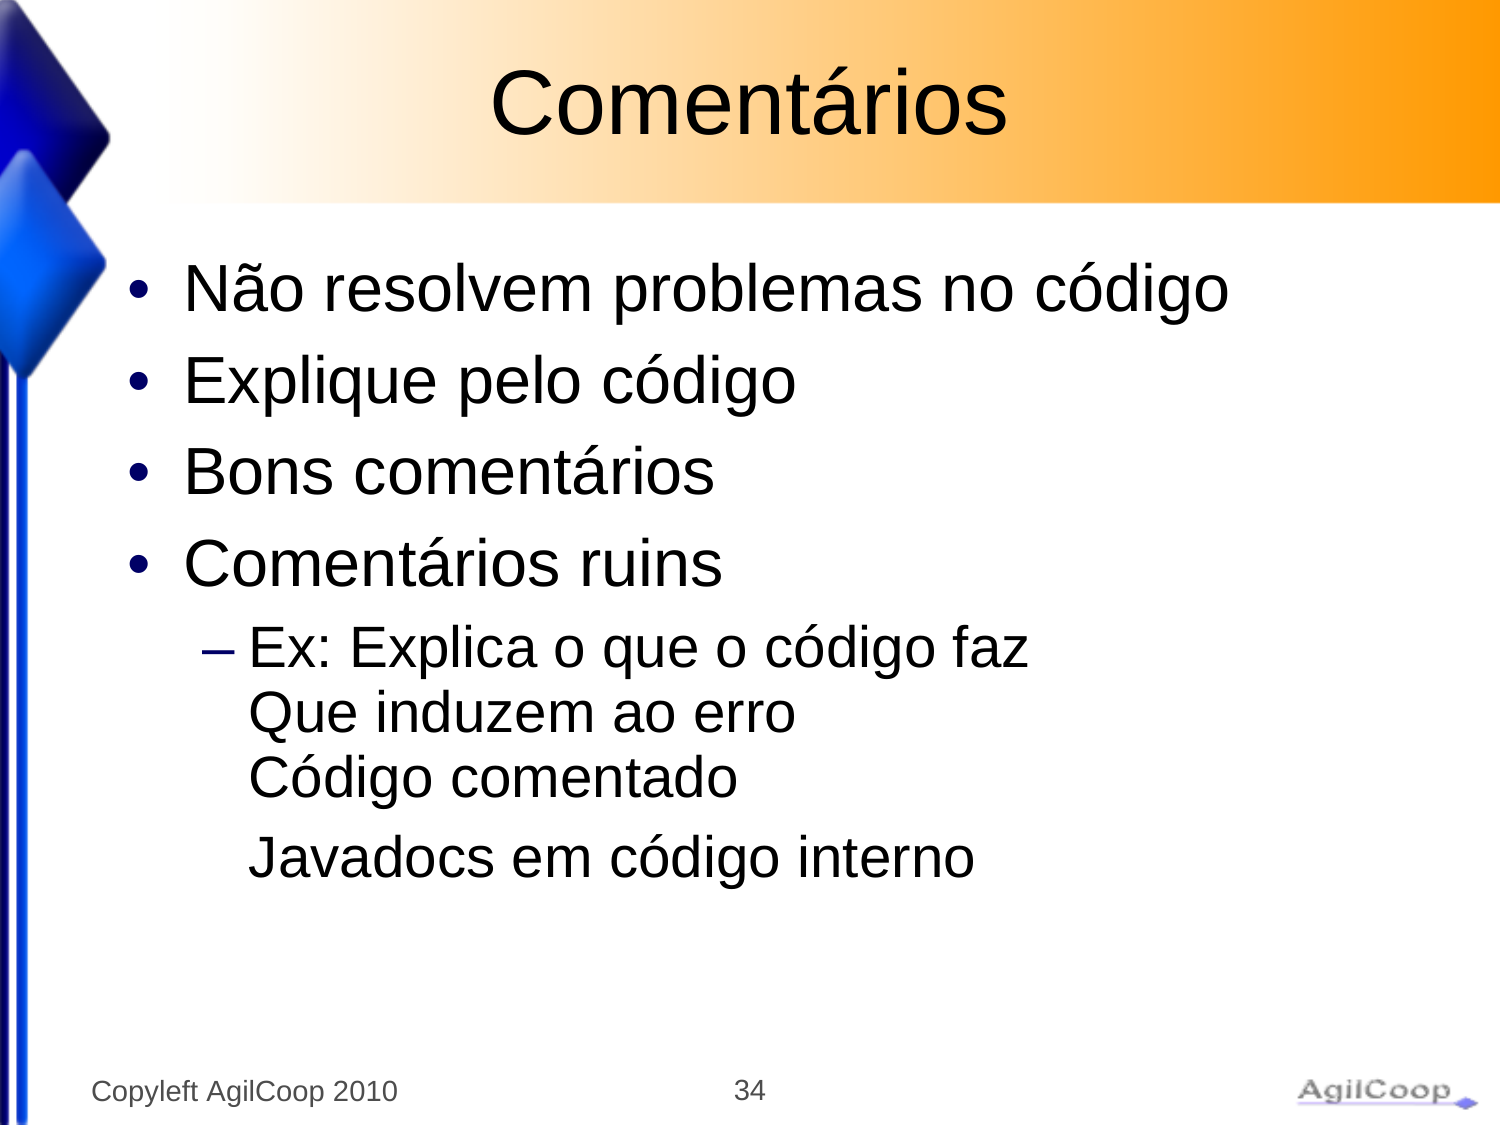

# Comentários
Não resolvem problemas no código
Explique pelo código
Bons comentários
Comentários ruins
Ex: Explica o que o código faz
Que induzem ao erro
Código comentado
Javadocs em código interno
Copyleft AgilCoop 2010
34